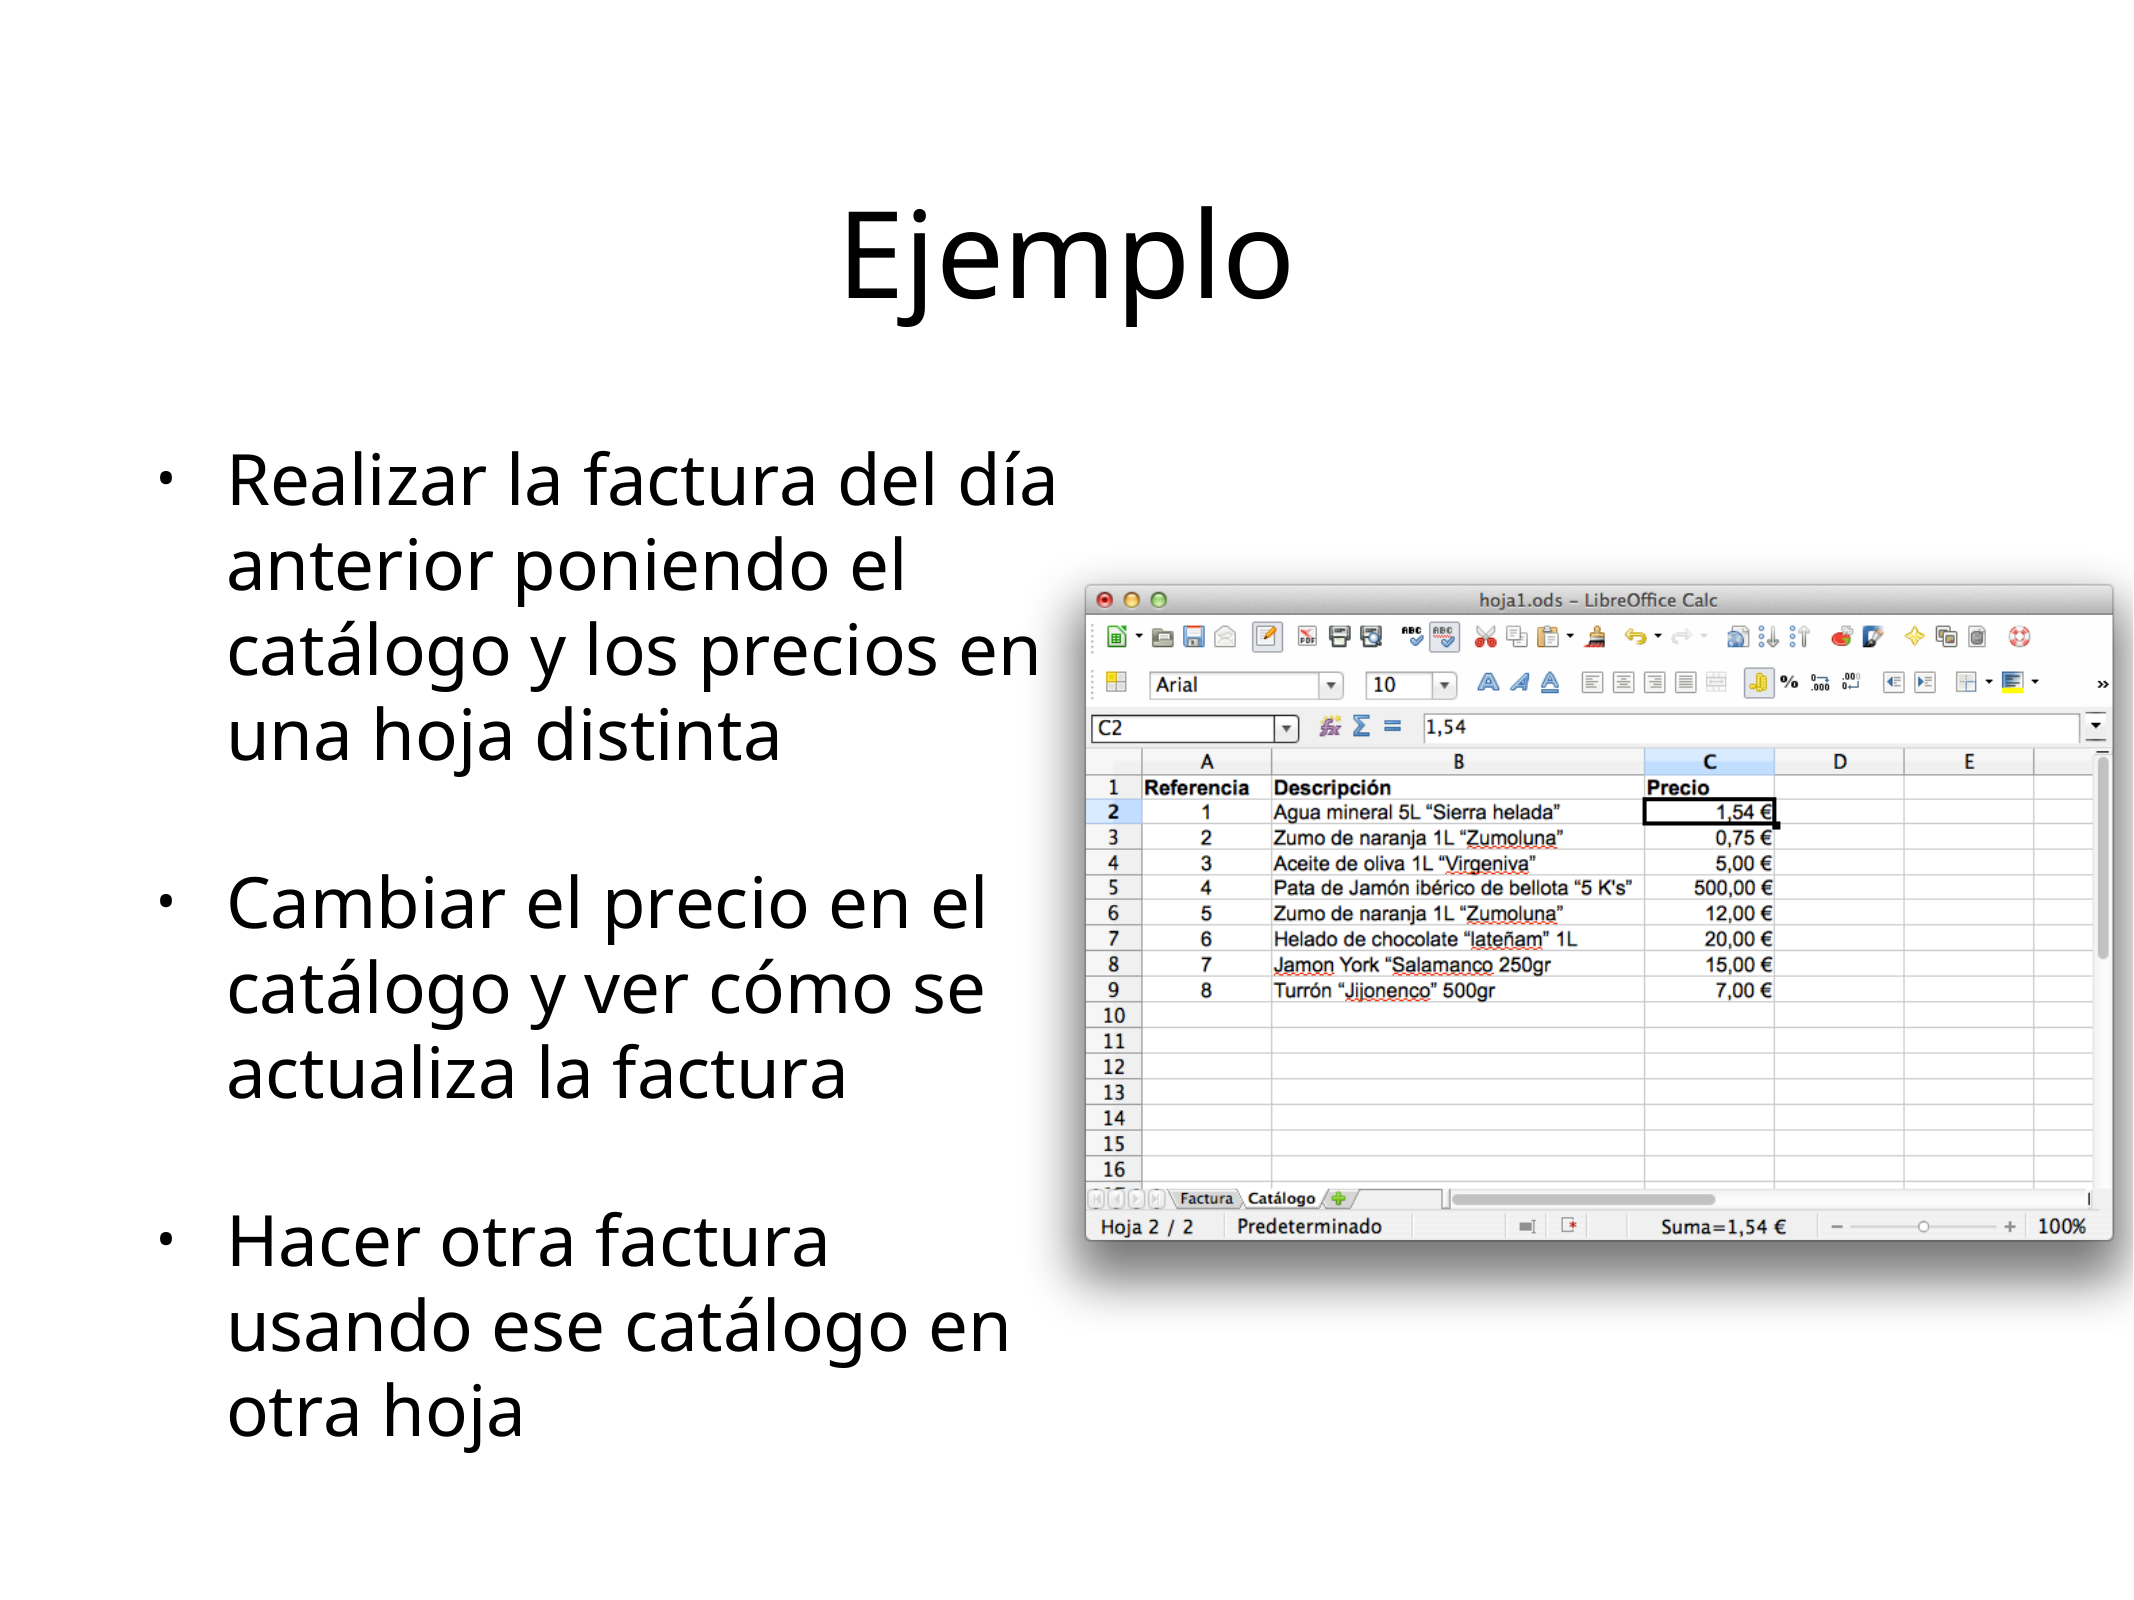

# Ejemplo
Realizar la factura del día anterior poniendo el catálogo y los precios en una hoja distinta
Cambiar el precio en el catálogo y ver cómo se actualiza la factura
Hacer otra factura usando ese catálogo en otra hoja